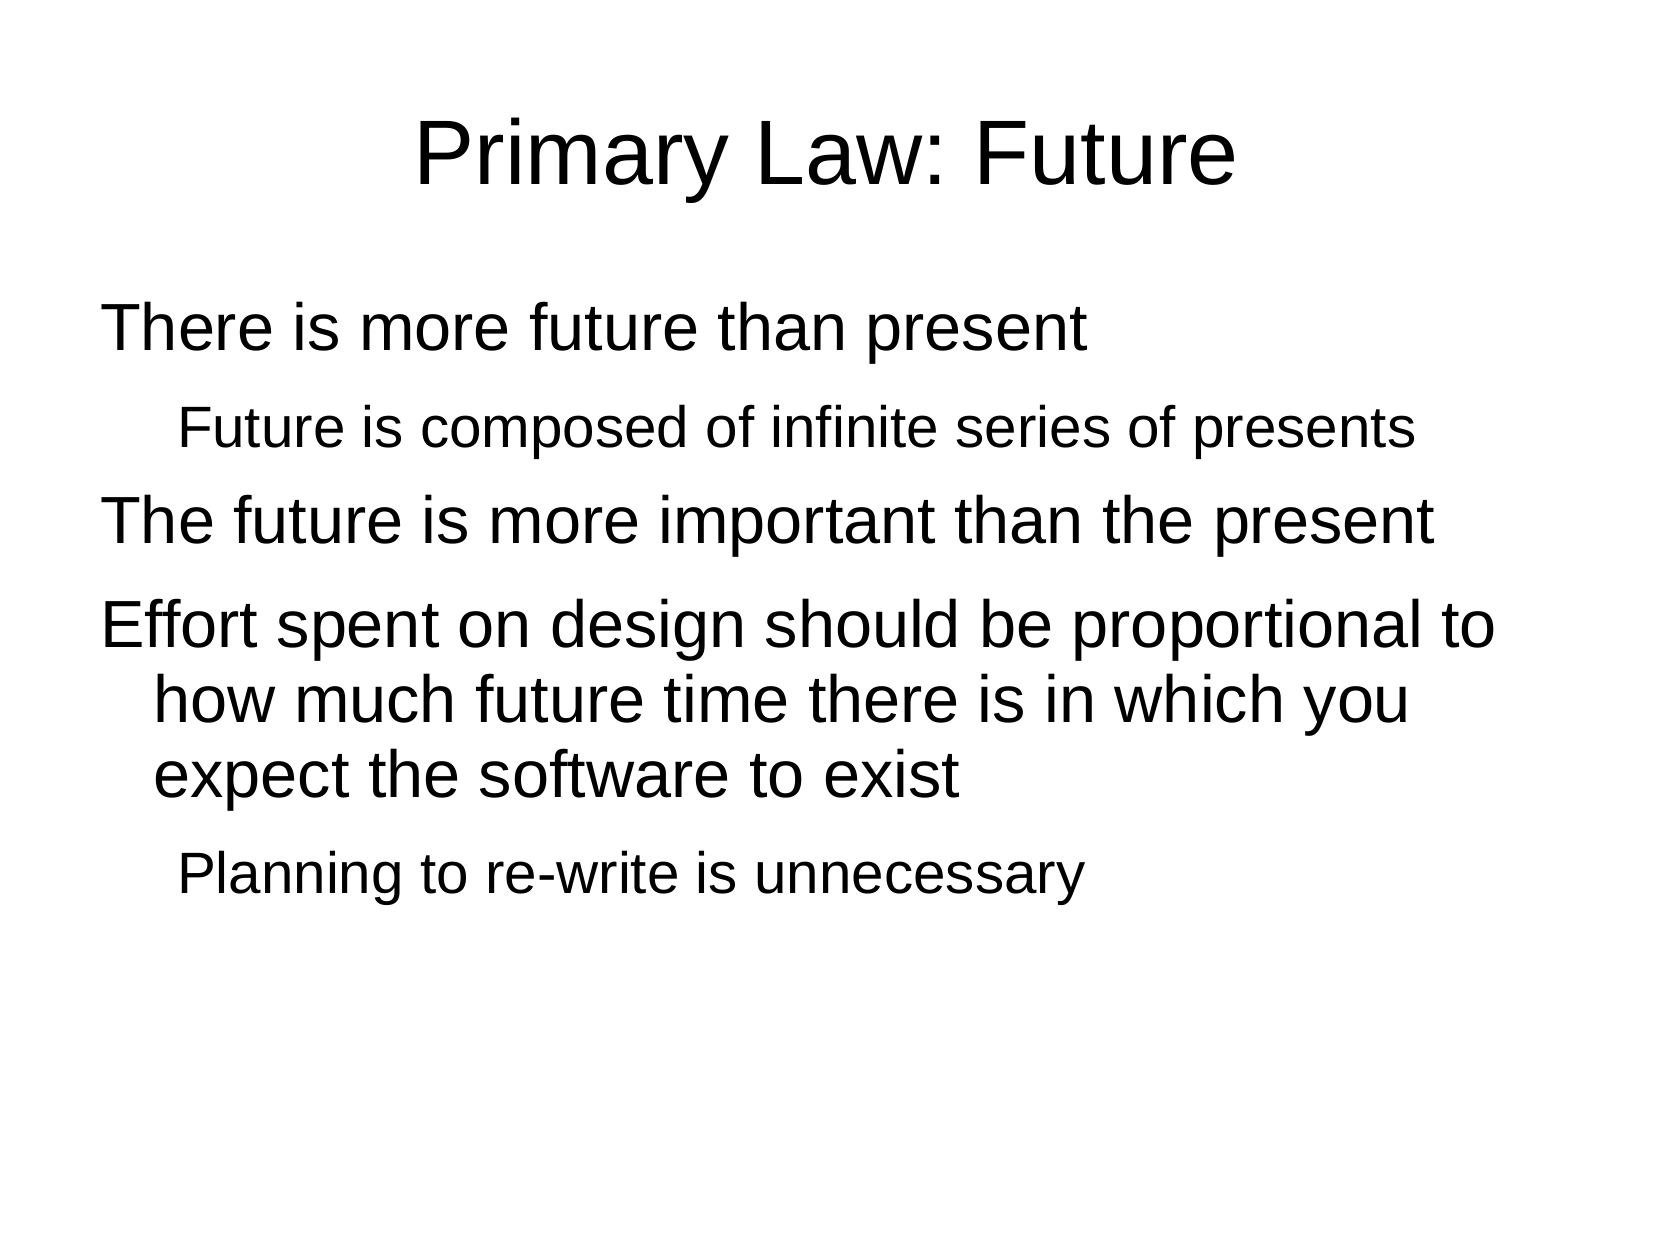

# Primary Law: Future
There is more future than present
Future is composed of infinite series of presents
The future is more important than the present
Effort spent on design should be proportional to how much future time there is in which you expect the software to exist
Planning to re-write is unnecessary